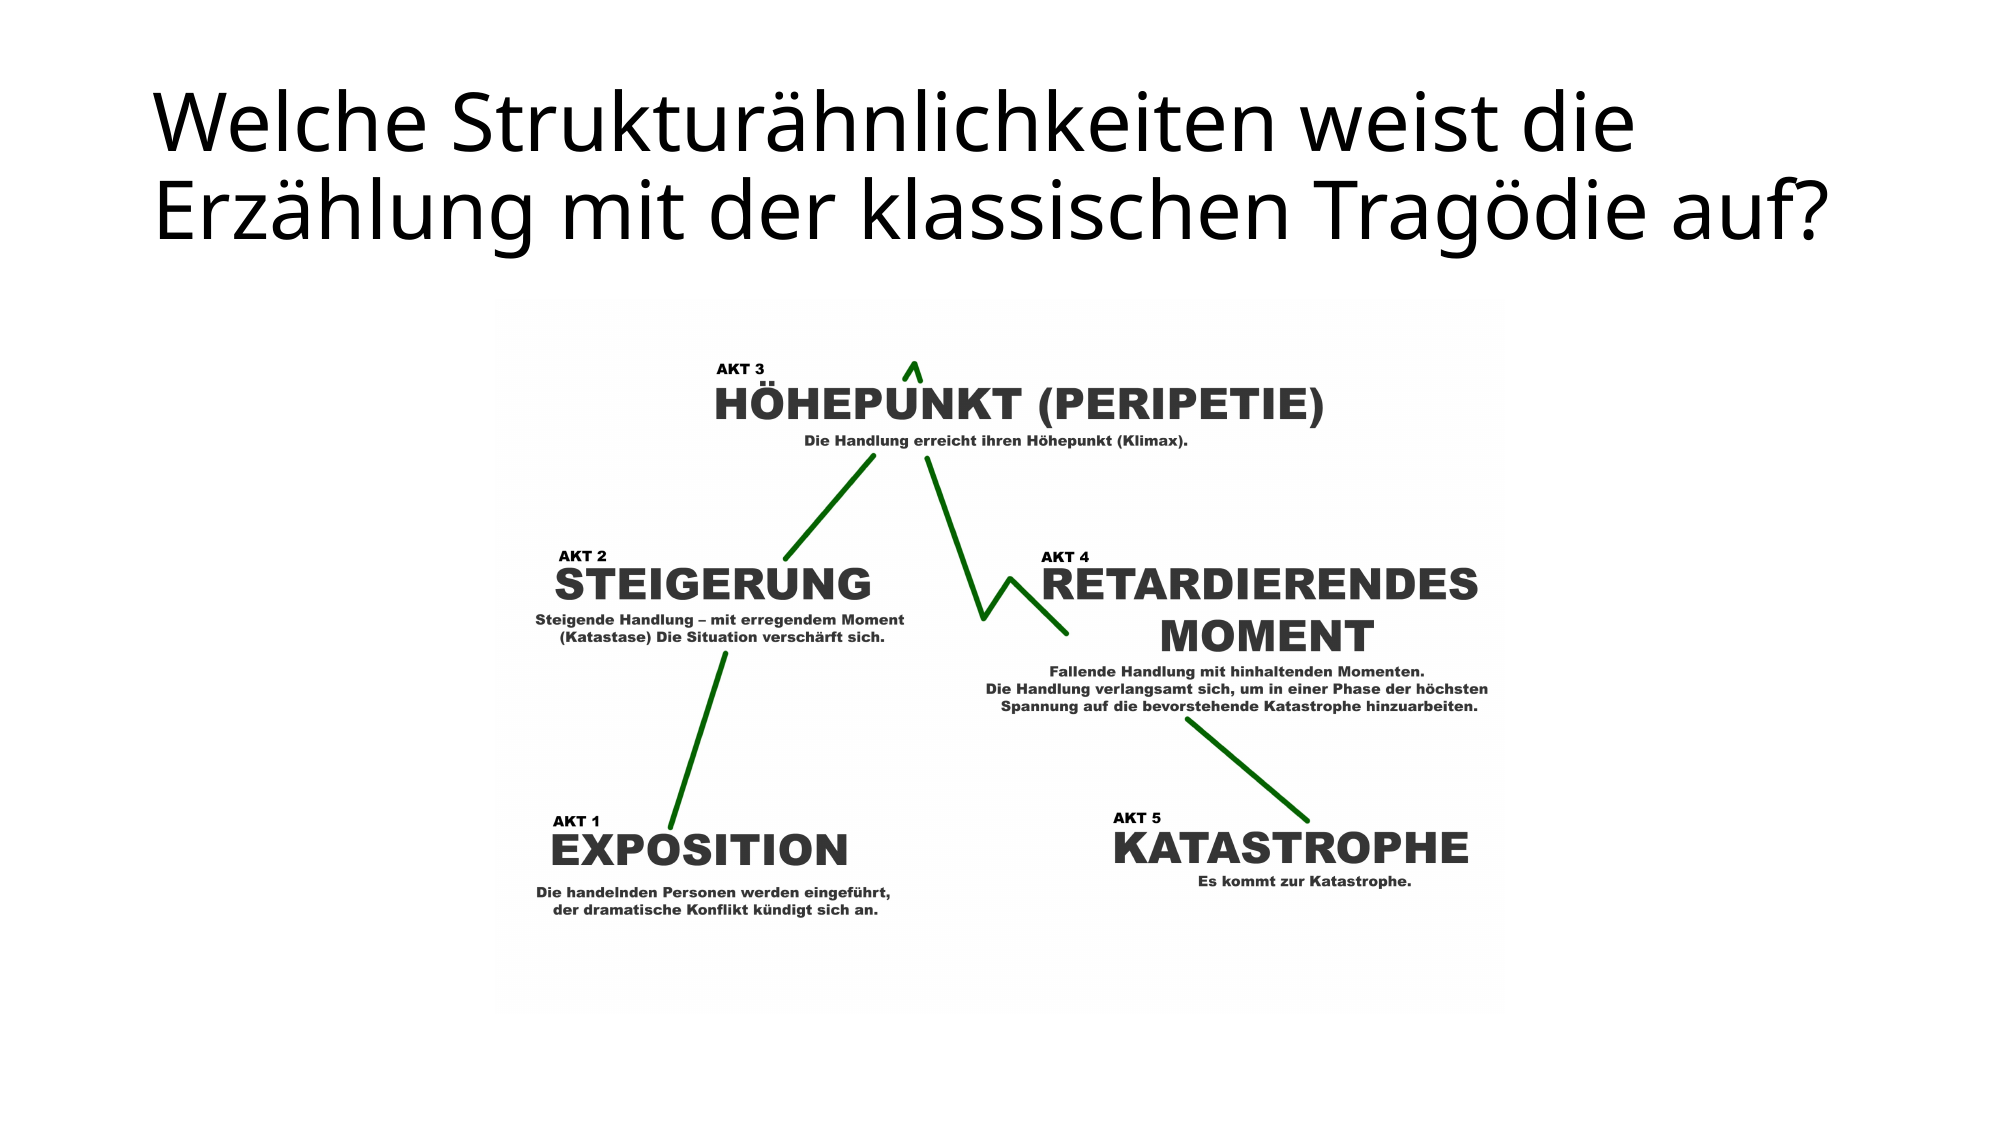

# Welche Strukturähnlichkeiten weist die Erzählung mit der klassischen Tragödie auf?